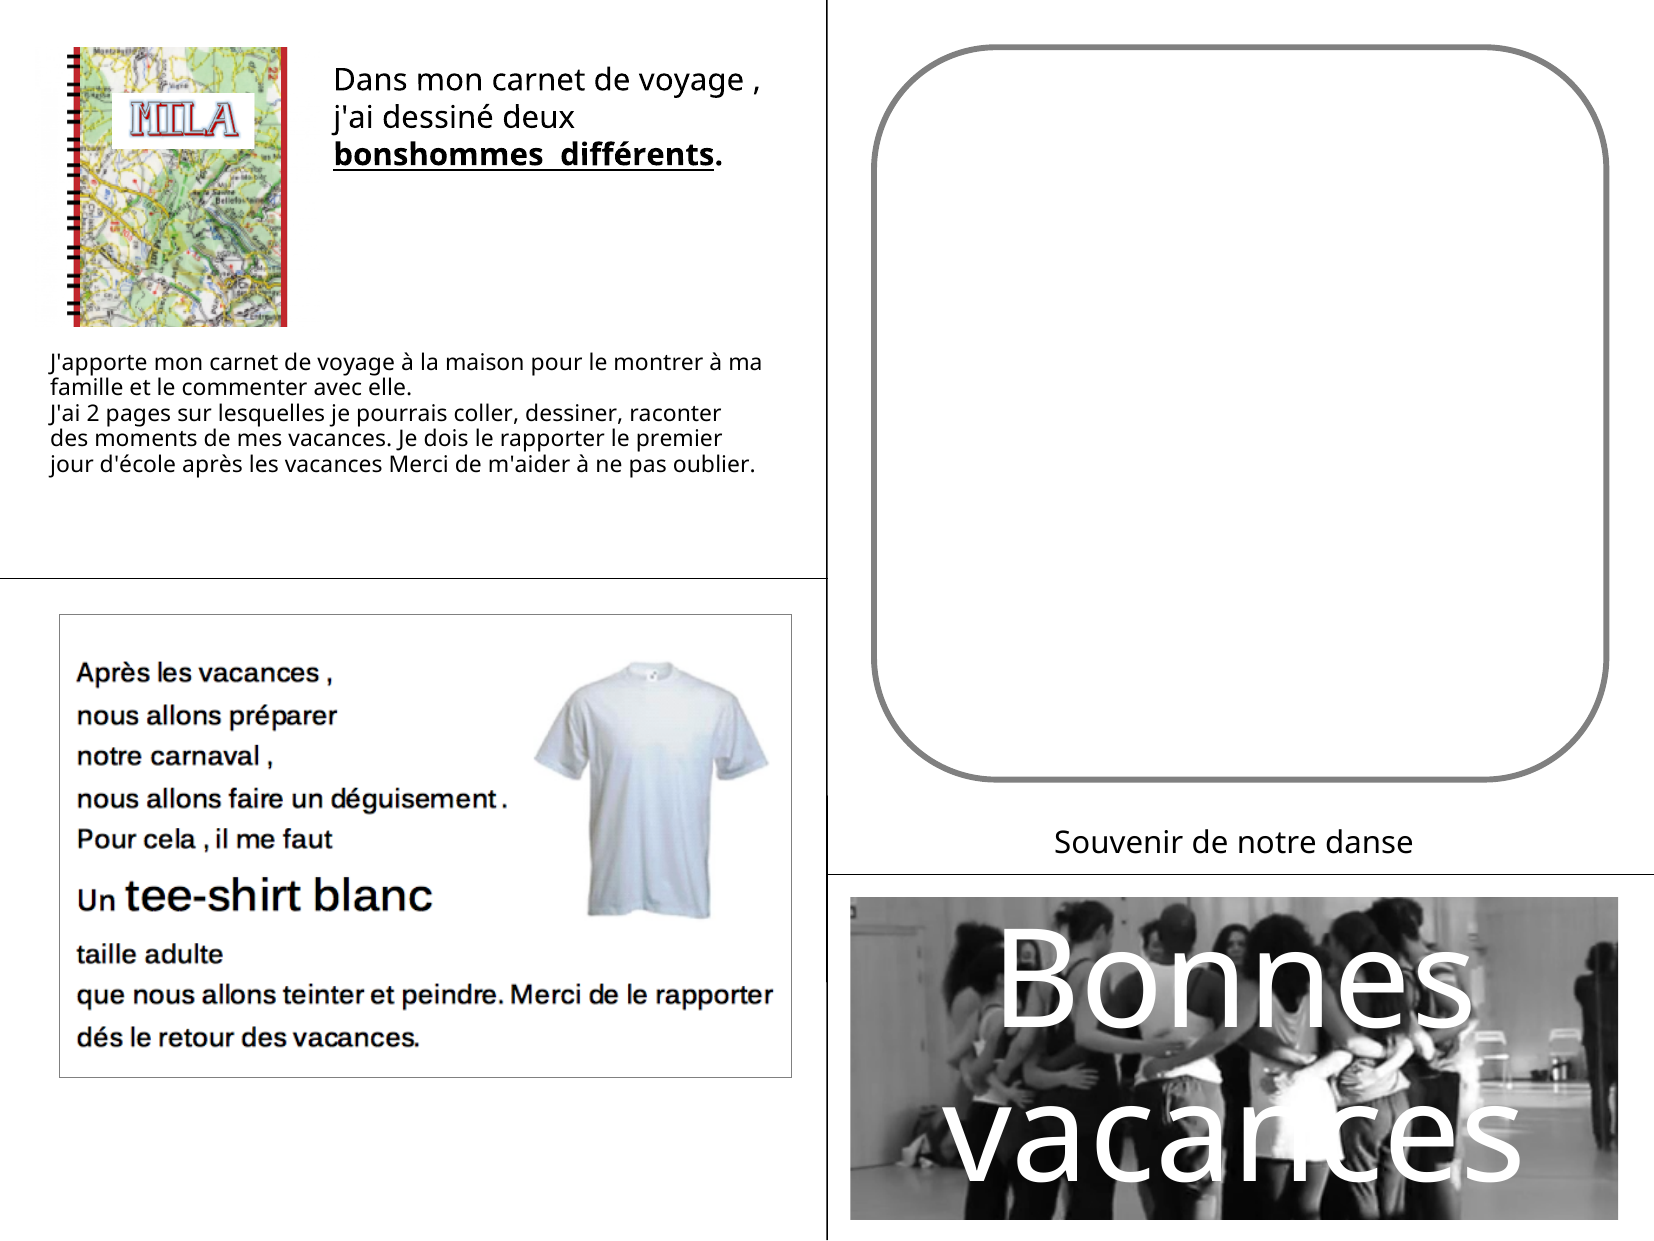

Dans mon carnet de voyage , j'ai dessiné deux bonshommes différents.
J'apporte mon carnet de voyage à la maison pour le montrer à ma famille et le commenter avec elle.
J'ai 2 pages sur lesquelles je pourrais coller, dessiner, raconter des moments de mes vacances. Je dois le rapporter le premier jour d'école après les vacances Merci de m'aider à ne pas oublier.
Souvenir de notre danse
Bonnes vacances